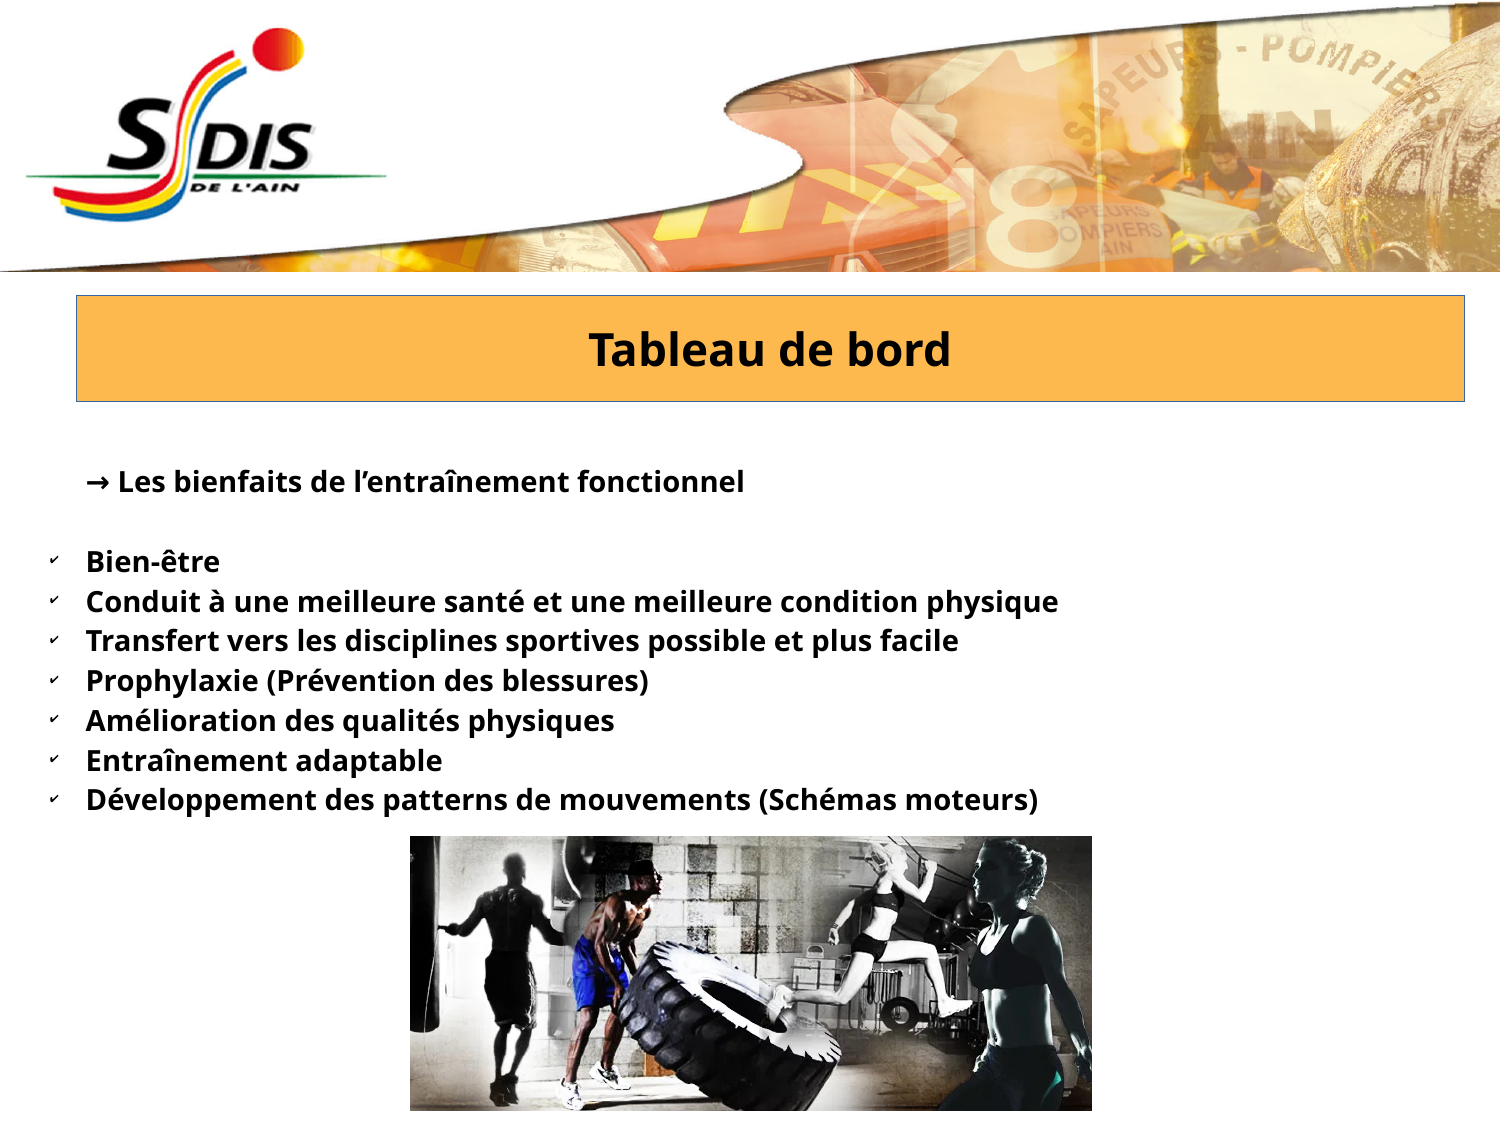

Tableau de bord
→ Les bienfaits de l’entraînement fonctionnel
Bien-être
Conduit à une meilleure santé et une meilleure condition physique
Transfert vers les disciplines sportives possible et plus facile
Prophylaxie (Prévention des blessures)
Amélioration des qualités physiques
Entraînement adaptable
Développement des patterns de mouvements (Schémas moteurs)